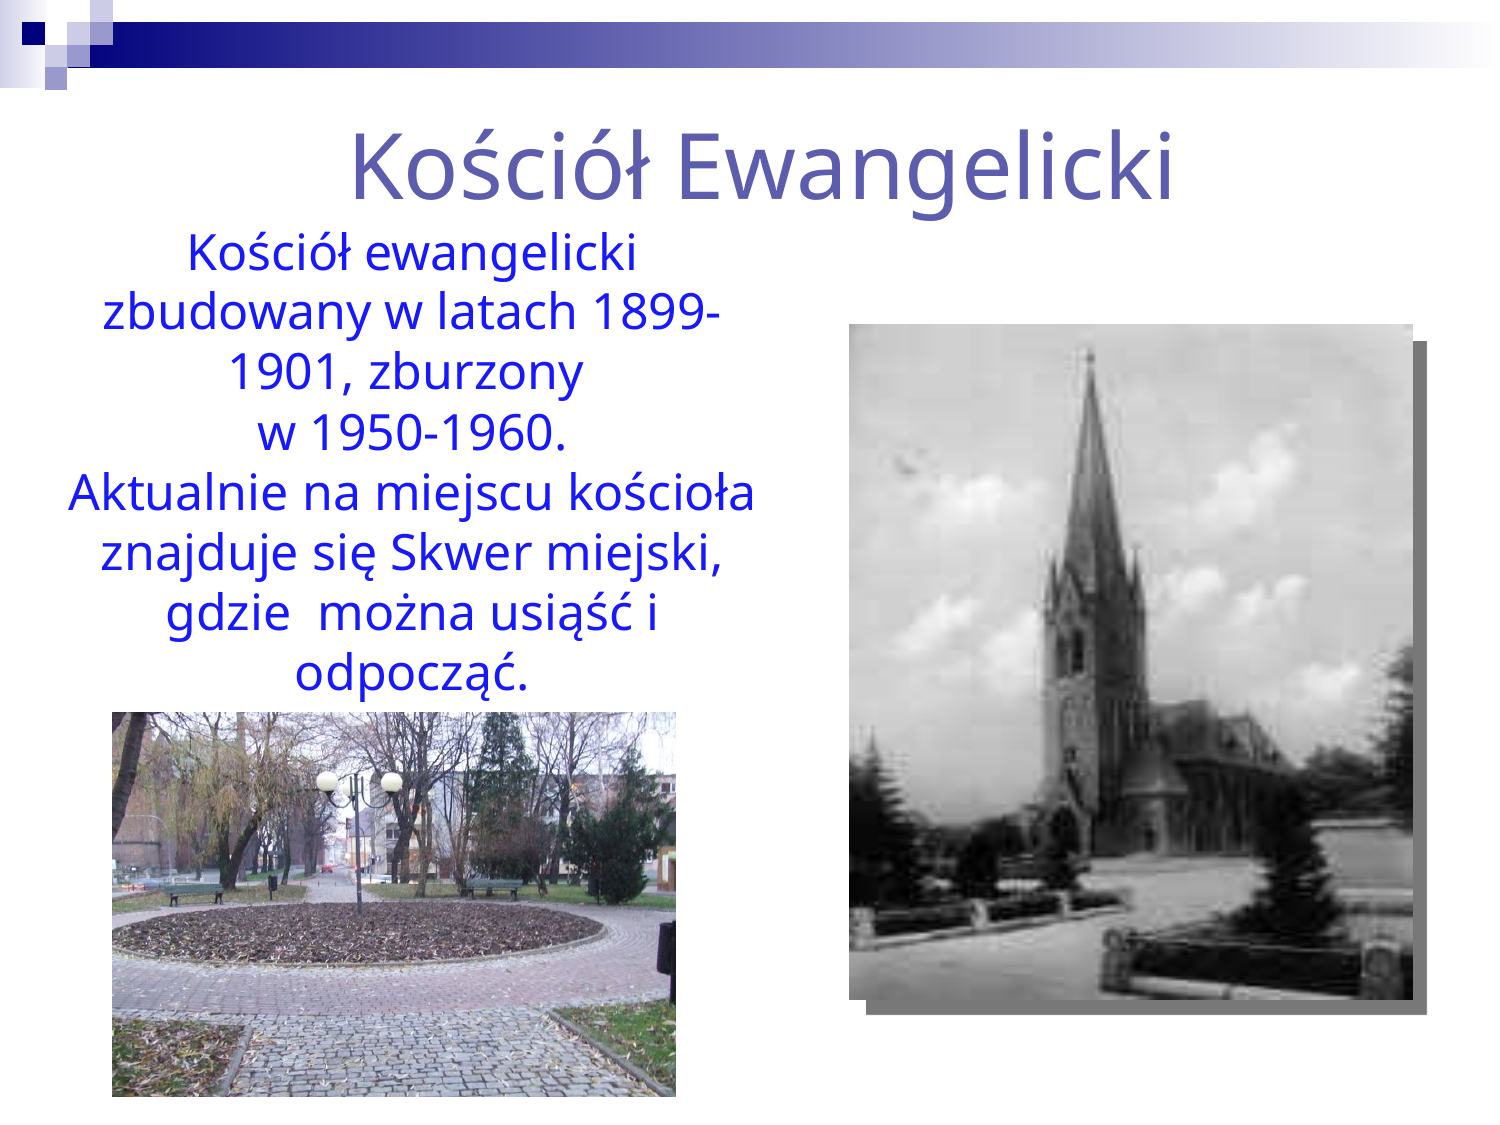

Kościół Ewangelicki
Kościół ewangelicki zbudowany w latach 1899-1901, zburzony
w 1950-1960.
Aktualnie na miejscu kościoła znajduje się Skwer miejski, gdzie można usiąść i odpocząć.